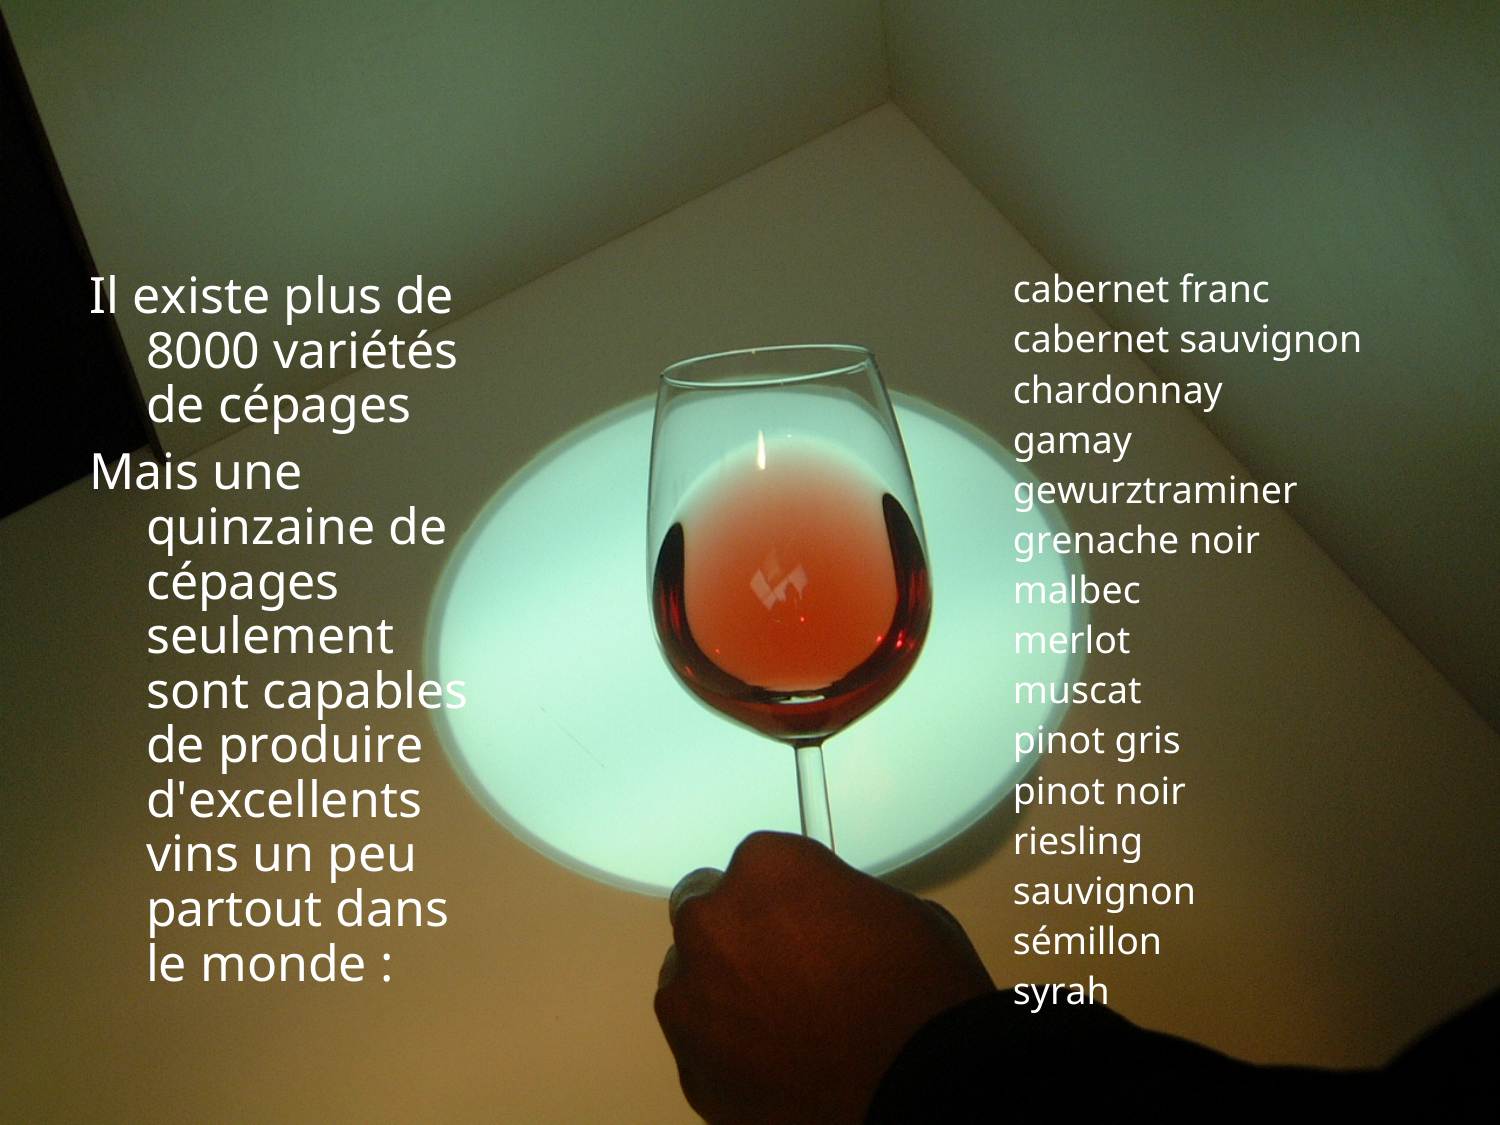

# Il existe plus de 8000 variétés de cépages
Mais une quinzaine de cépages seulement sont capables de produire d'excellents vins un peu partout dans le monde :
cabernet franc
cabernet sauvignon
chardonnay
gamay
gewurztraminer
grenache noir
malbec
merlot
muscat
pinot gris
pinot noir
riesling
sauvignon
sémillon
syrah